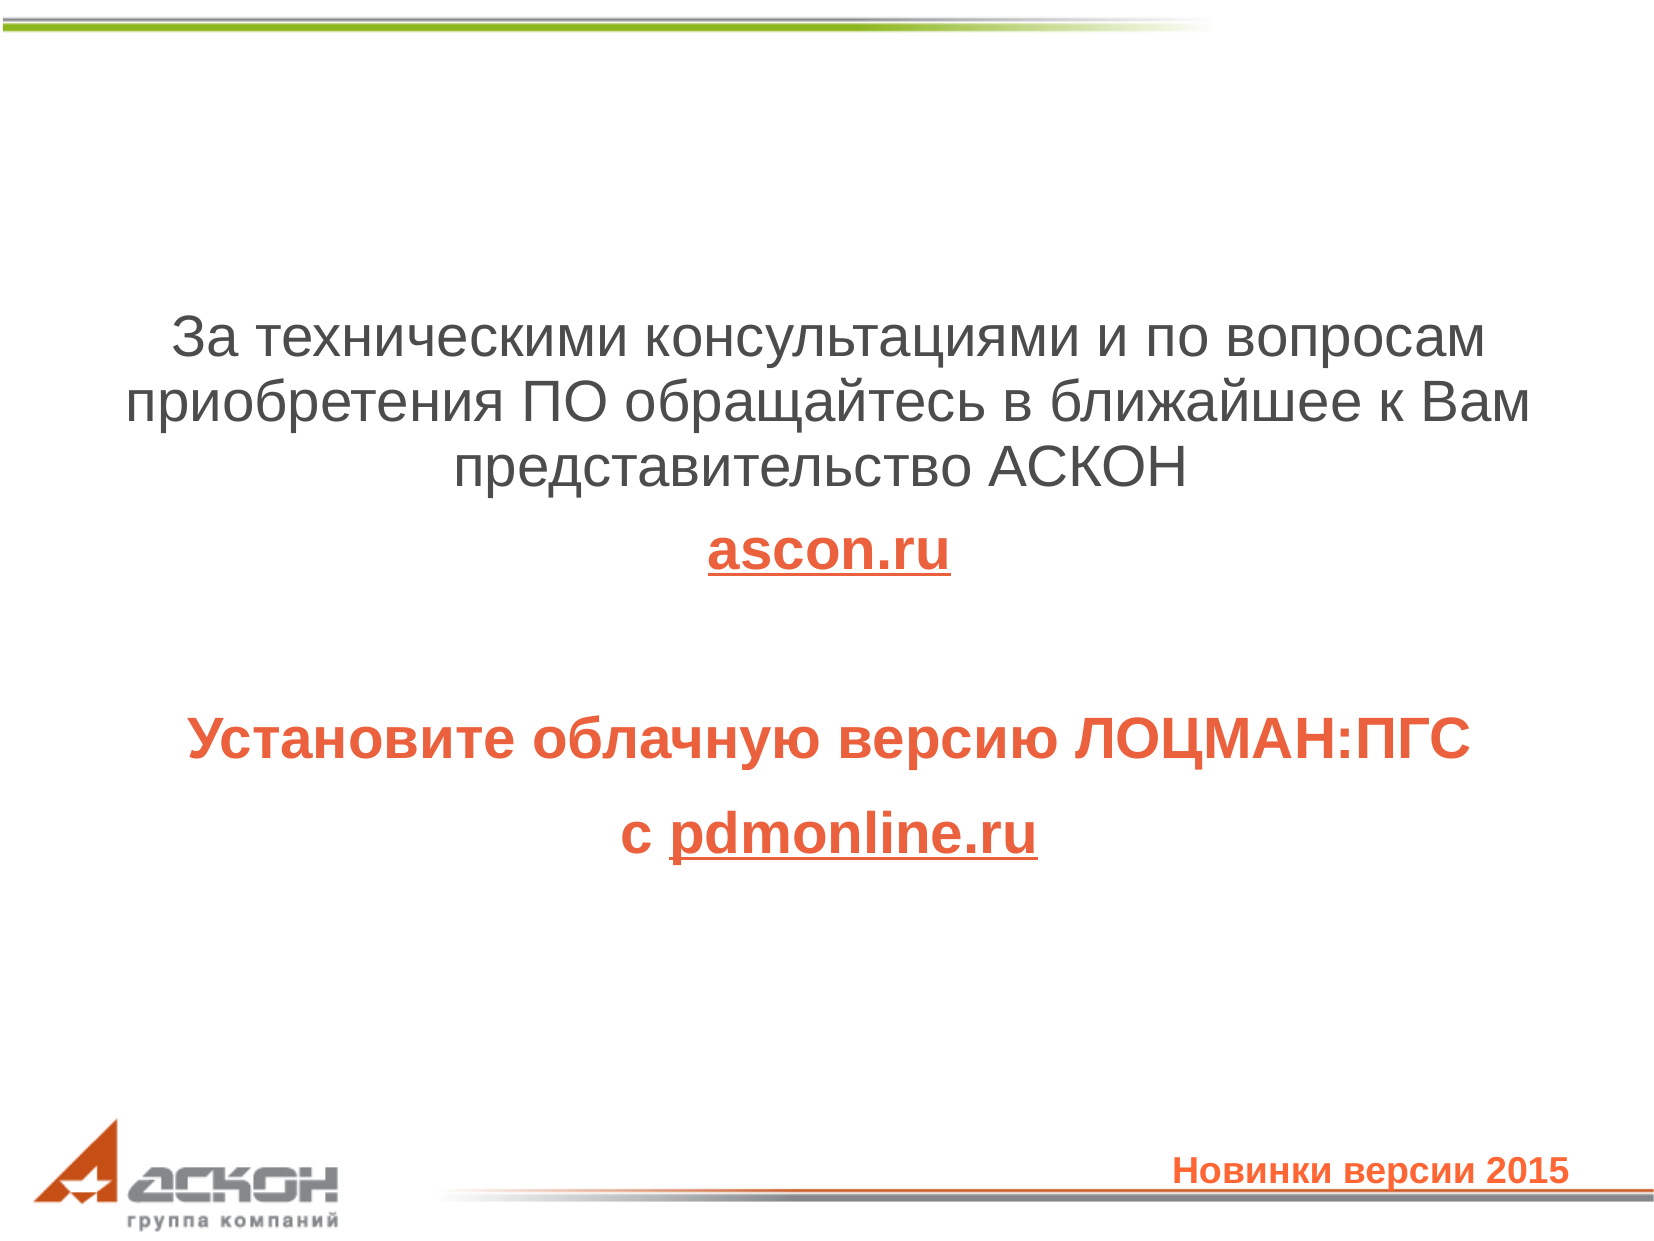

# За техническими консультациями и по вопросам приобретения ПО обращайтесь в ближайшее к Вам представительство АСКОН
ascon.ru
Установите облачную версию ЛОЦМАН:ПГС
с pdmonline.ru